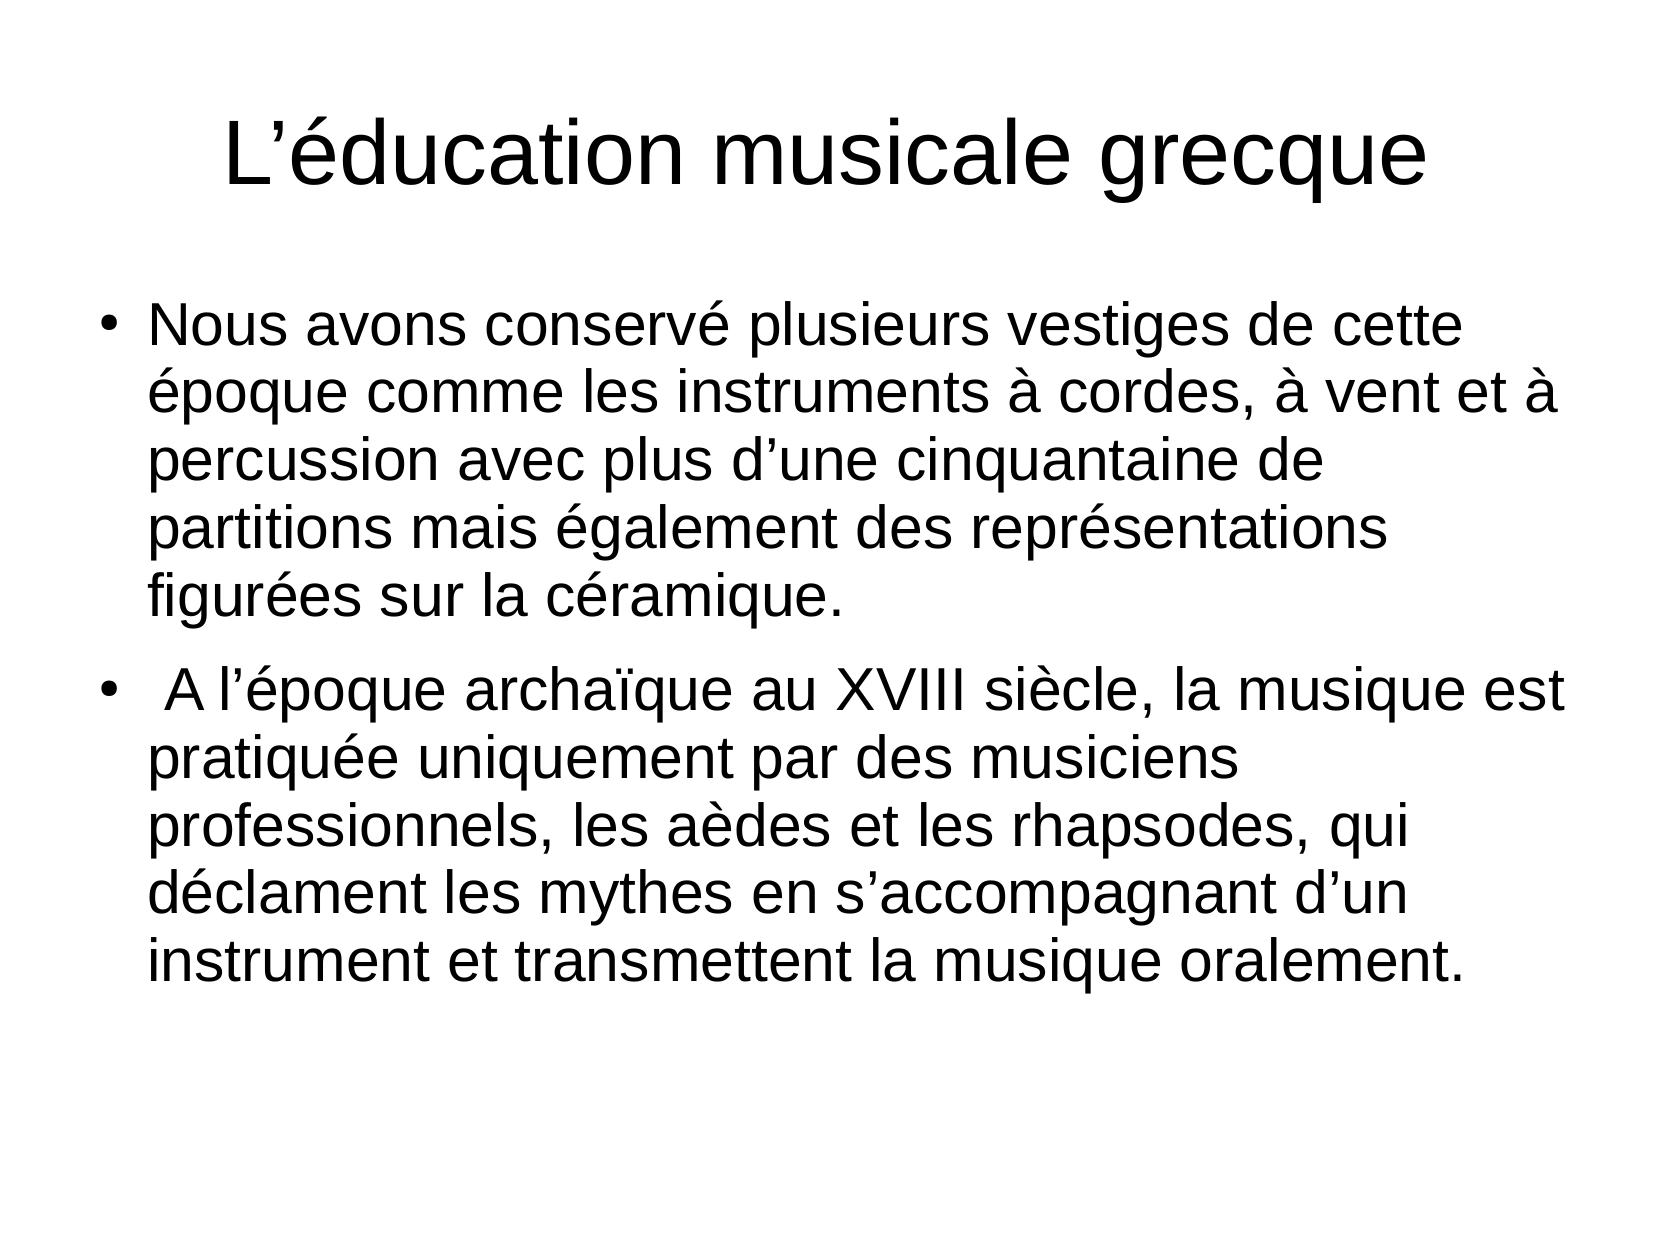

# L’éducation musicale grecque
Nous avons conservé plusieurs vestiges de cette époque comme les instruments à cordes, à vent et à percussion avec plus d’une cinquantaine de partitions mais également des représentations figurées sur la céramique.
 A l’époque archaïque au XVIII siècle, la musique est pratiquée uniquement par des musiciens professionnels, les aèdes et les rhapsodes, qui déclament les mythes en s’accompagnant d’un instrument et transmettent la musique oralement.